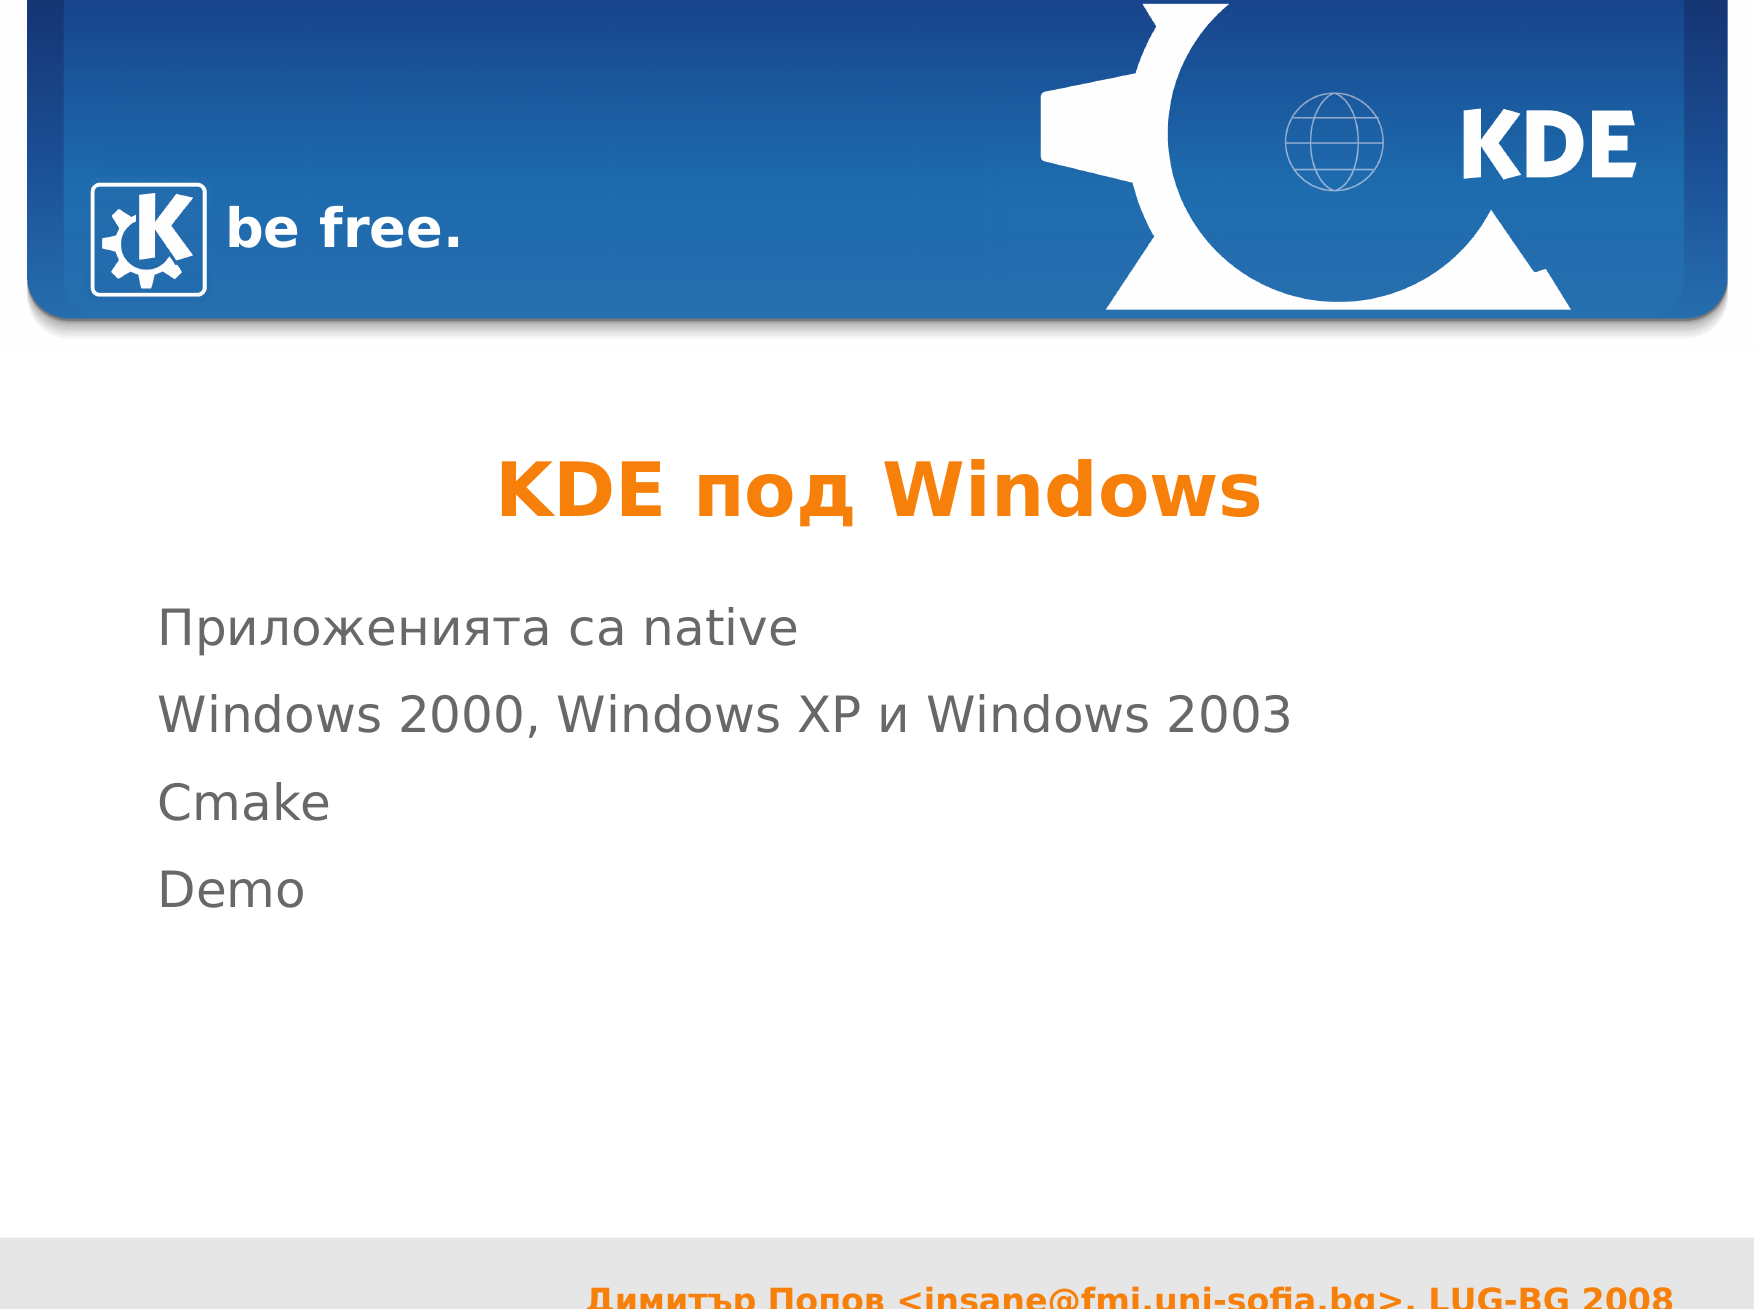

# be free.
KDE под Windows
Приложенията са native
Windows 2000, Windows XP и Windows 2003
Cmake
Demo